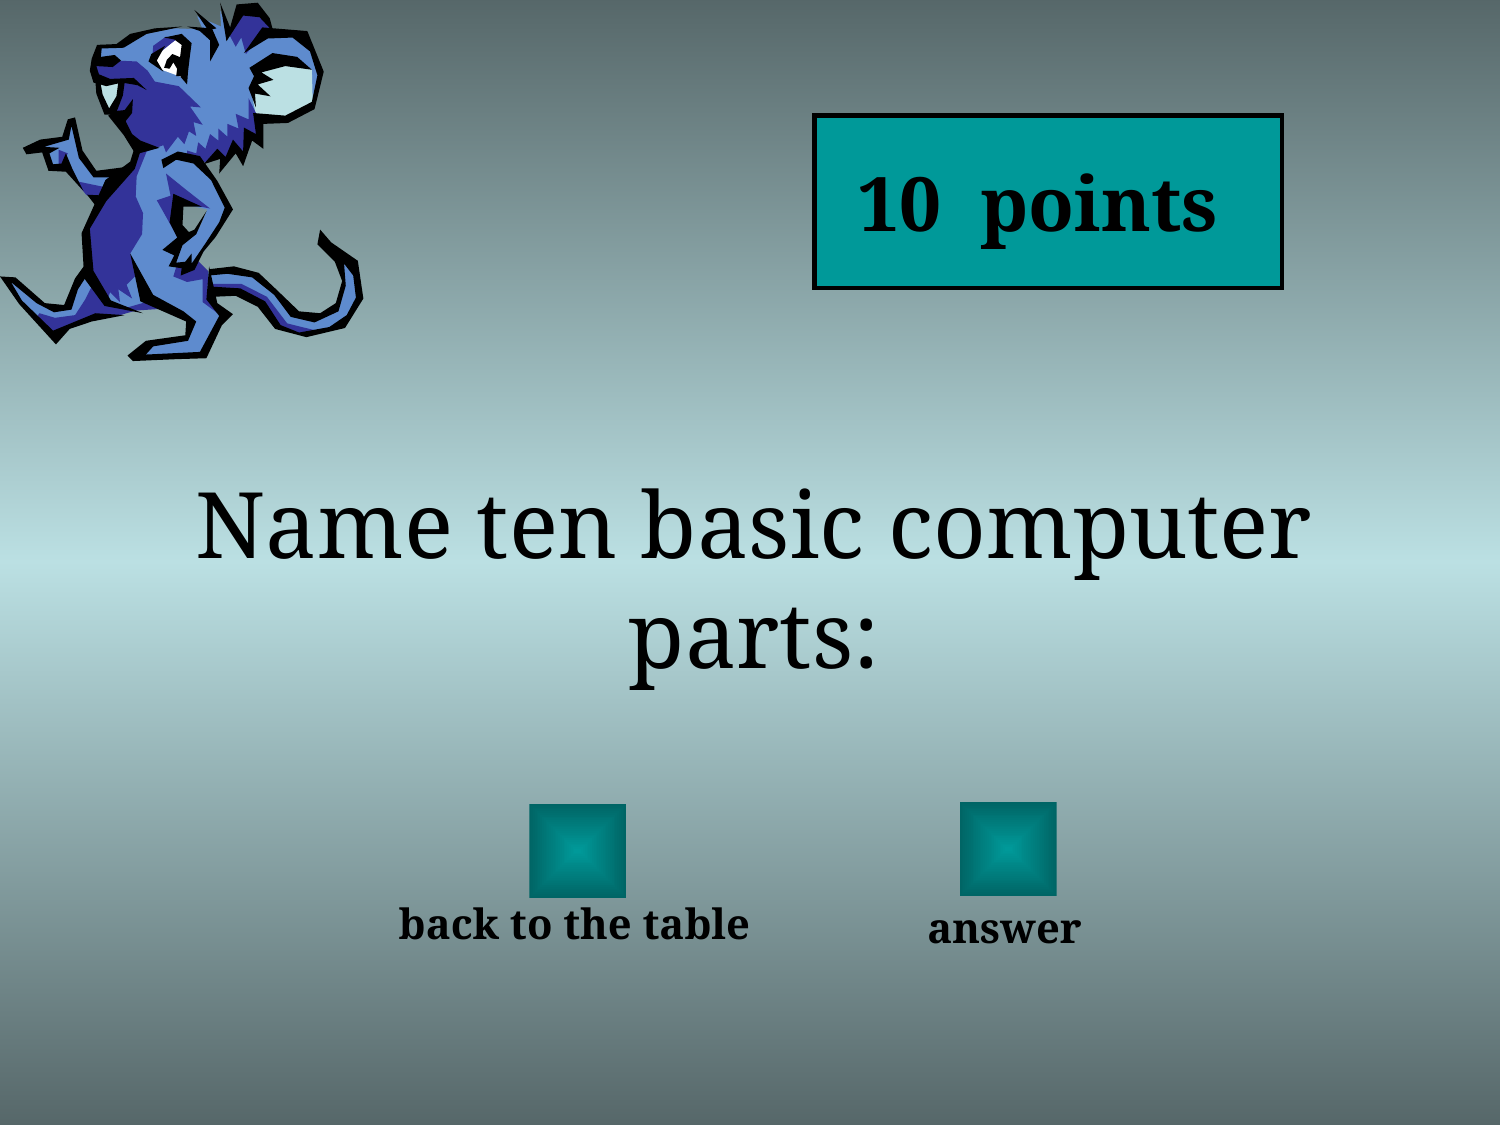

10 points
# Name ten basic computer parts:
back to the table
answer